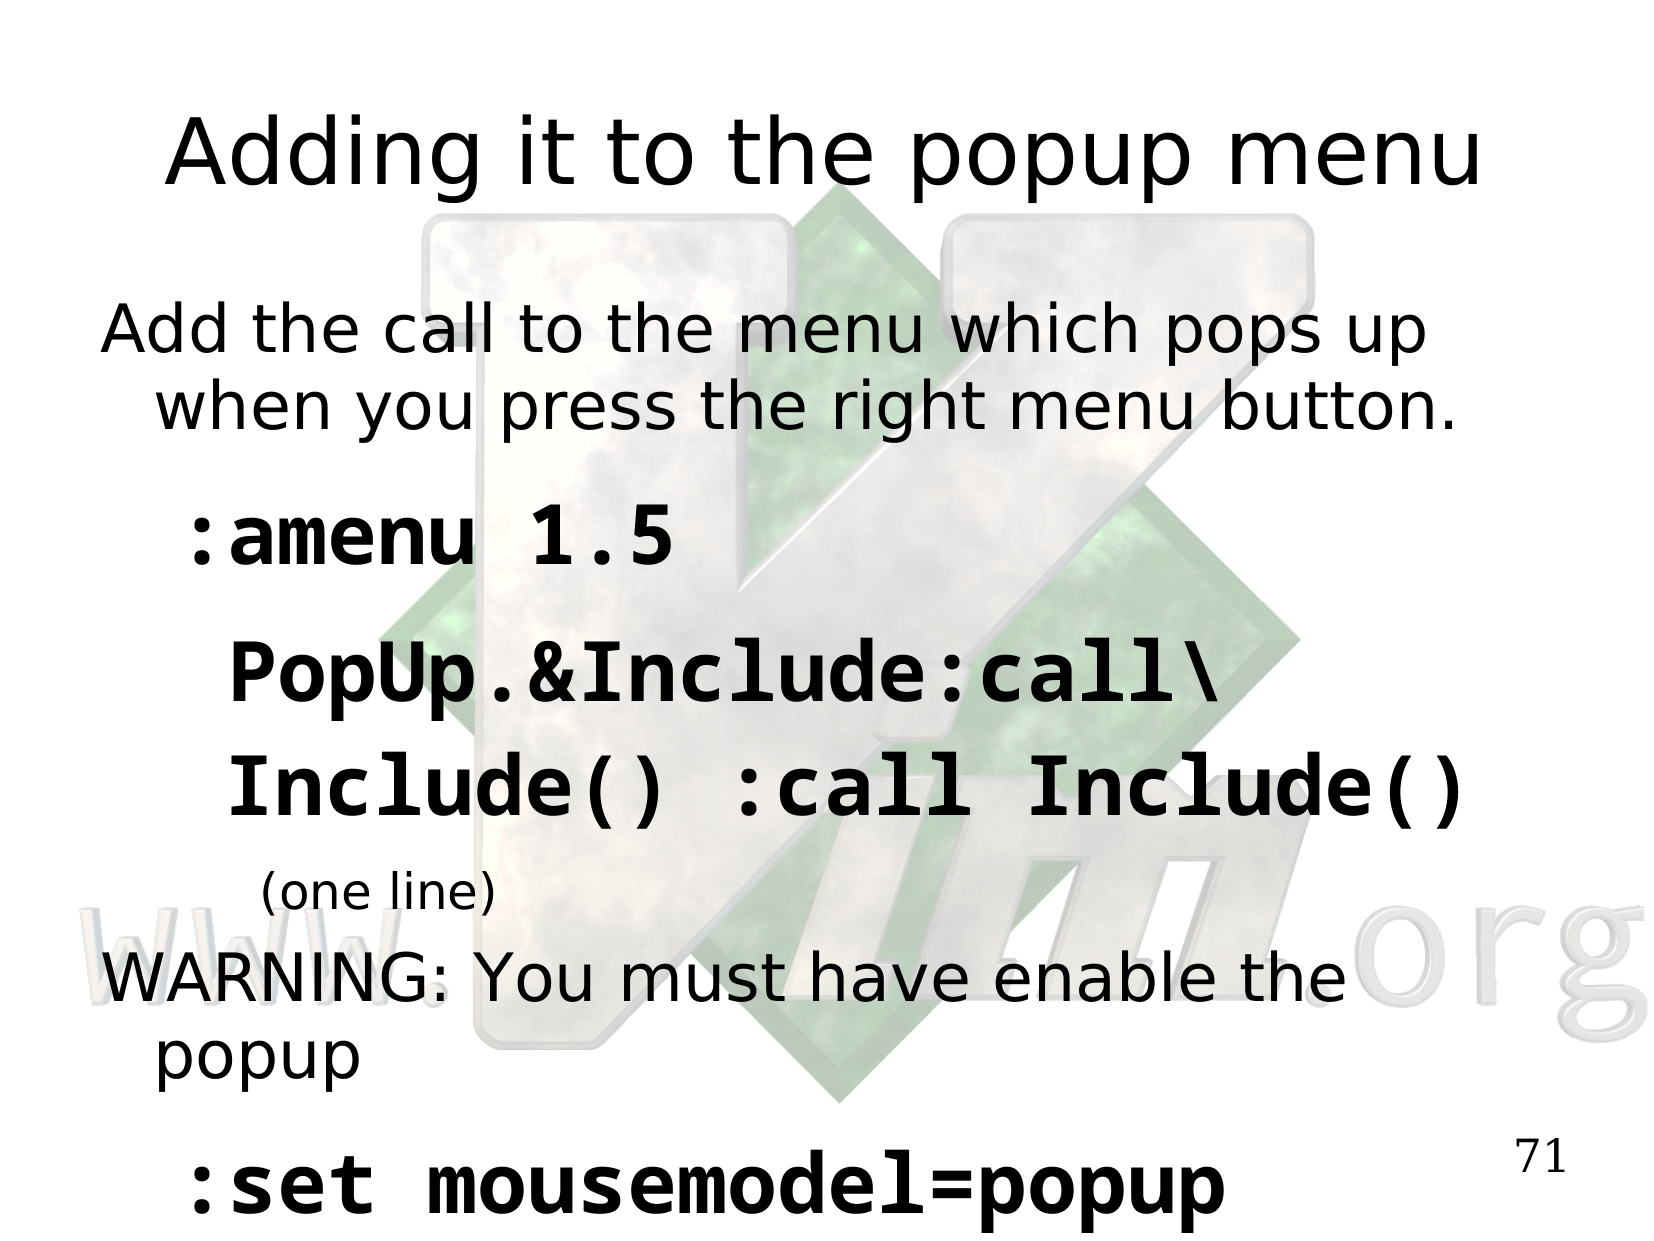

# Adding it to the popup menu
Add the call to the menu which pops up when you press the right menu button.
:amenu 1.5
 PopUp.&Include:call\ Include() :call Include()
(one line)
WARNING: You must have enable the popup
:set mousemodel=popup
71